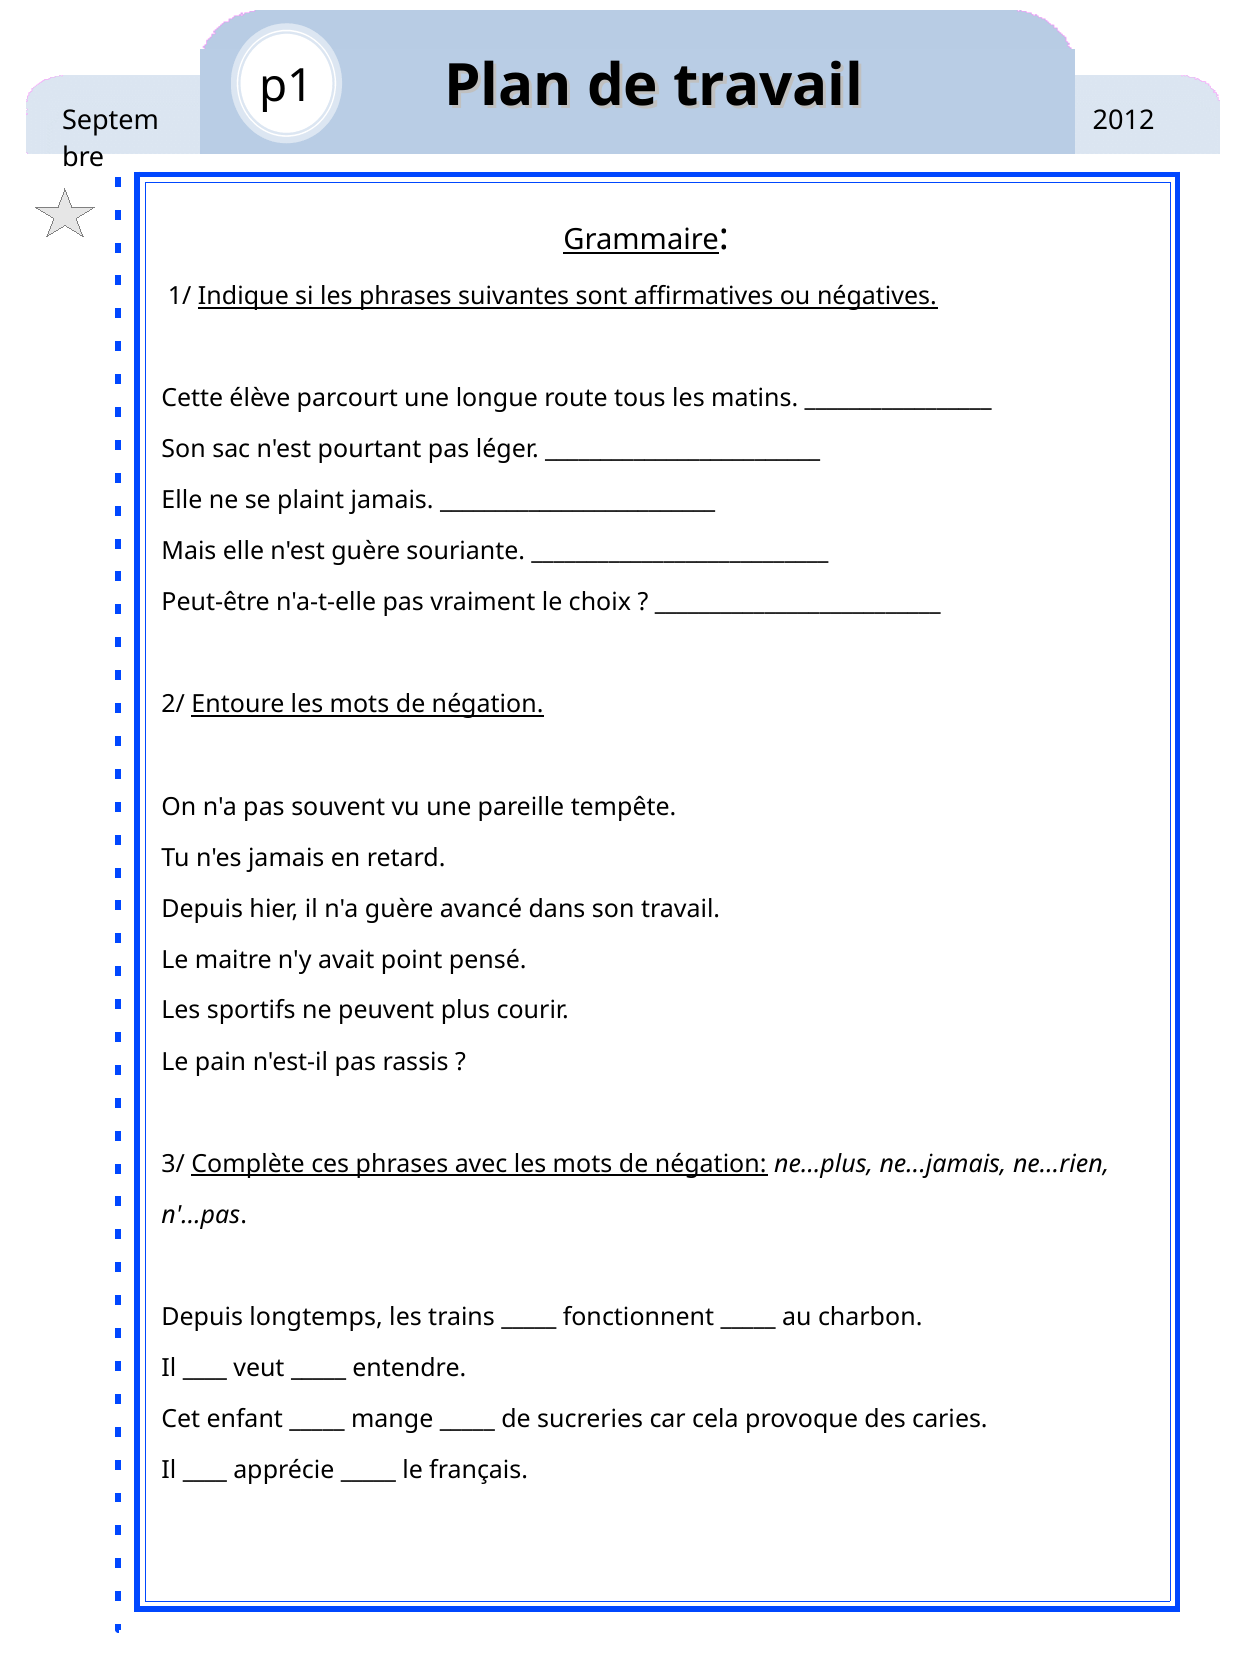

p1
Plan de travail
Septembre
2012
| |
| --- |
Grammaire:
 1/ Indique si les phrases suivantes sont affirmatives ou négatives.
Cette élève parcourt une longue route tous les matins. _________________
Son sac n'est pourtant pas léger. _________________________
Elle ne se plaint jamais. _________________________
Mais elle n'est guère souriante. ___________________________
Peut-être n'a-t-elle pas vraiment le choix ? __________________________
2/ Entoure les mots de négation.
On n'a pas souvent vu une pareille tempête.
Tu n'es jamais en retard.
Depuis hier, il n'a guère avancé dans son travail.
Le maitre n'y avait point pensé.
Les sportifs ne peuvent plus courir.
Le pain n'est-il pas rassis ?
3/ Complète ces phrases avec les mots de négation: ne...plus, ne...jamais, ne...rien, n'...pas.
Depuis longtemps, les trains _____ fonctionnent _____ au charbon.
Il ____ veut _____ entendre.
Cet enfant _____ mange _____ de sucreries car cela provoque des caries.
Il ____ apprécie _____ le français.